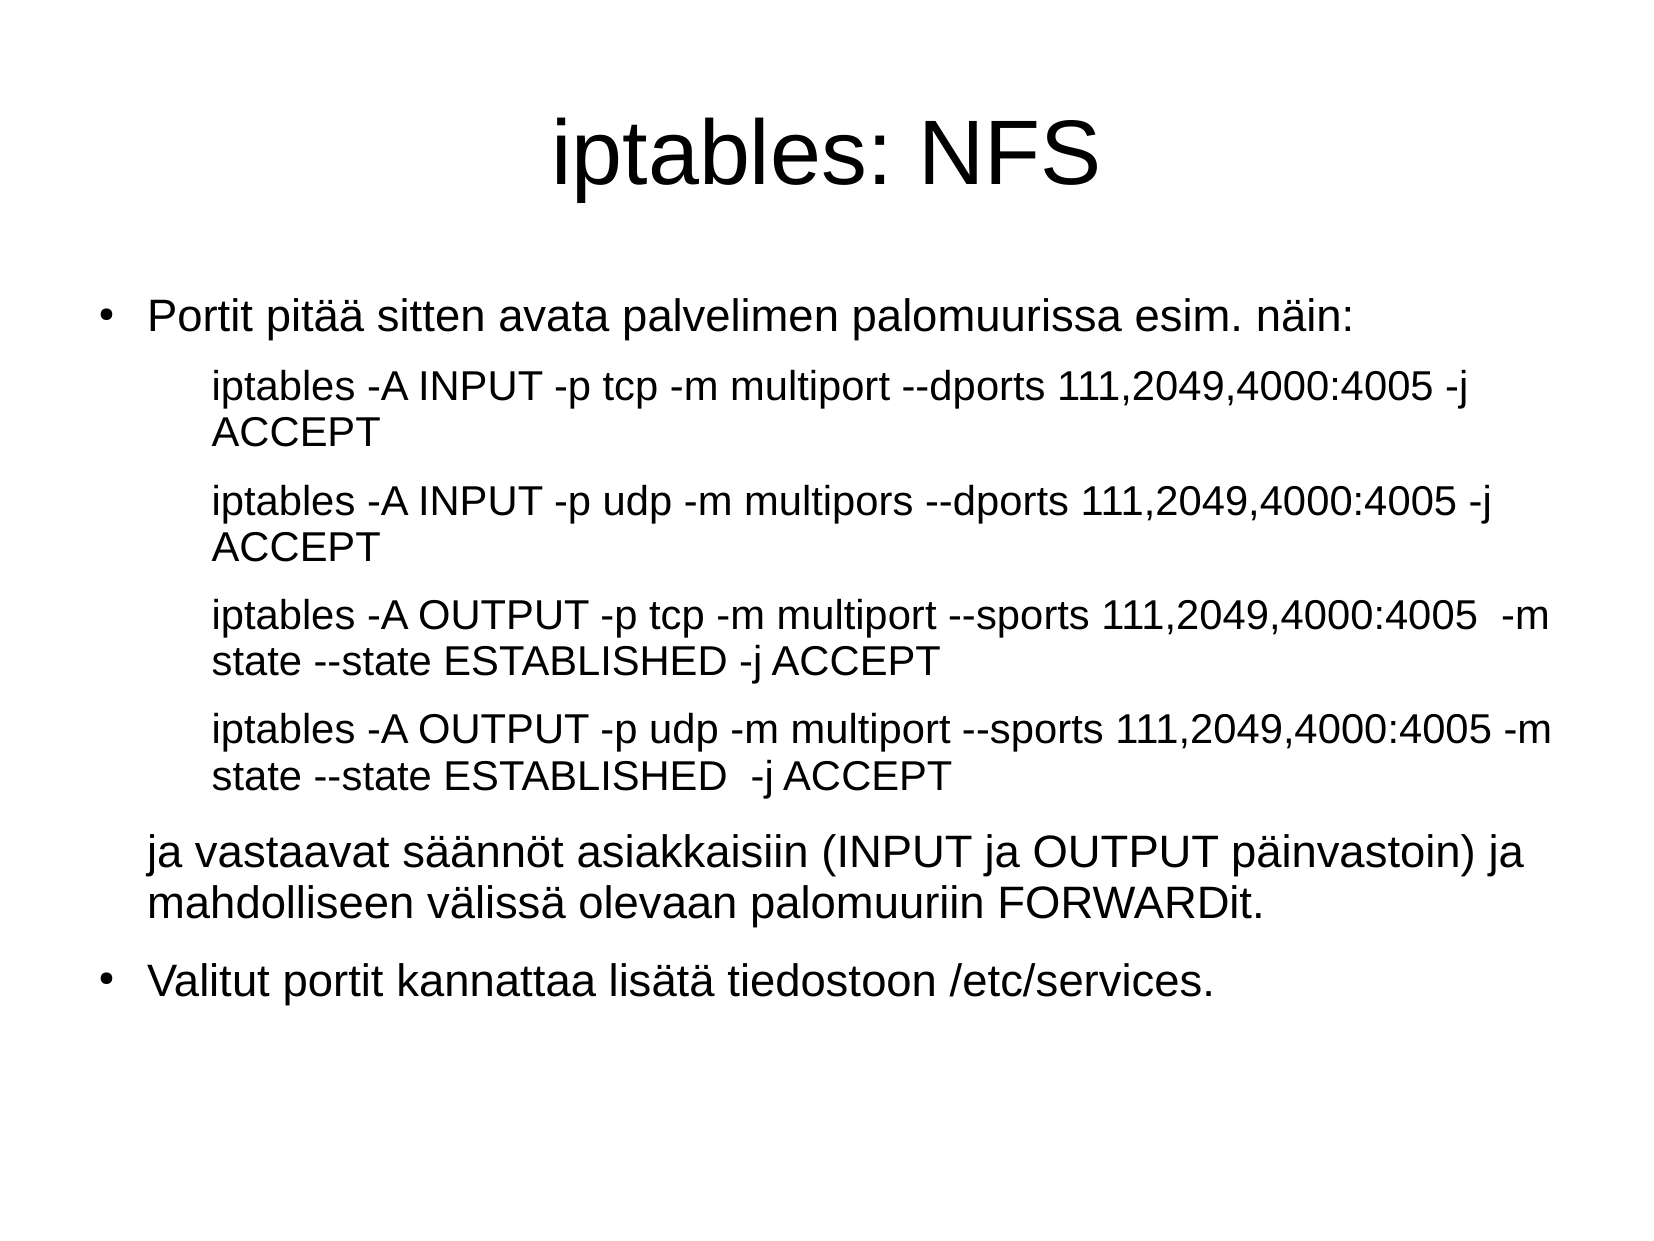

# iptables: NFS
Portit pitää sitten avata palvelimen palomuurissa esim. näin:
iptables -A INPUT -p tcp -m multiport --dports 111,2049,4000:4005 -j ACCEPT
iptables -A INPUT -p udp -m multipors --dports 111,2049,4000:4005 -j ACCEPT
iptables -A OUTPUT -p tcp -m multiport --sports 111,2049,4000:4005 -m state --state ESTABLISHED -j ACCEPT
iptables -A OUTPUT -p udp -m multiport --sports 111,2049,4000:4005 -m state --state ESTABLISHED -j ACCEPT
ja vastaavat säännöt asiakkaisiin (INPUT ja OUTPUT päinvastoin) ja mahdolliseen välissä olevaan palomuuriin FORWARDit.
Valitut portit kannattaa lisätä tiedostoon /etc/services.